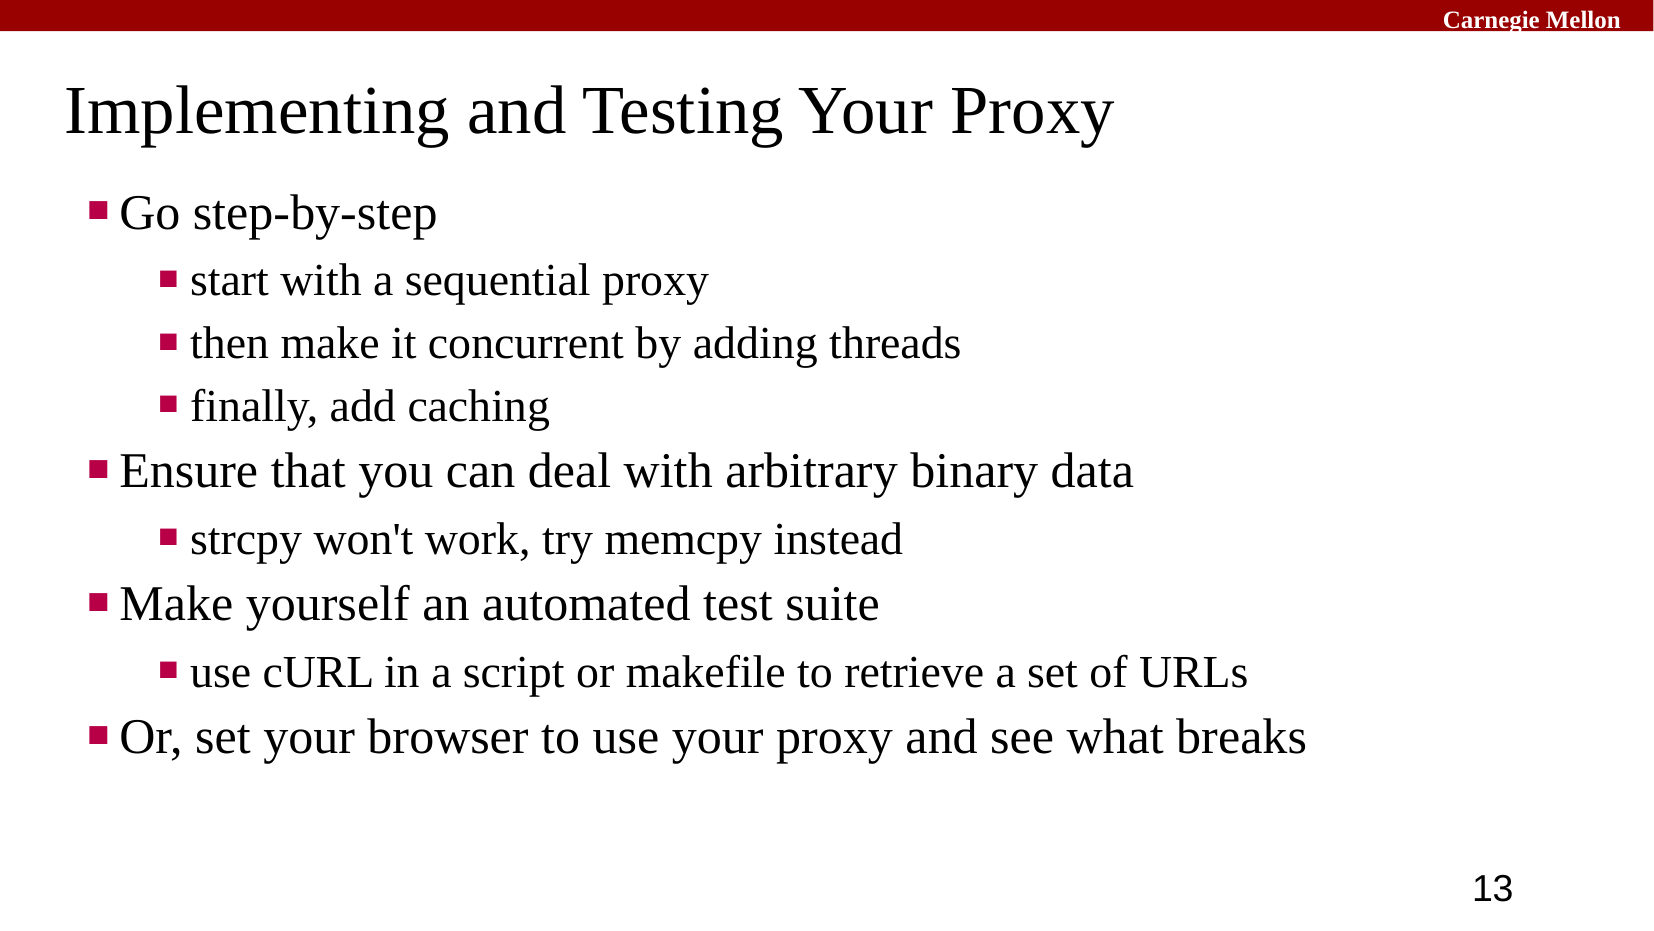

# Implementing and Testing Your Proxy
Go step-by-step
start with a sequential proxy
then make it concurrent by adding threads
finally, add caching
Ensure that you can deal with arbitrary binary data
strcpy won't work, try memcpy instead
Make yourself an automated test suite
use cURL in a script or makefile to retrieve a set of URLs
Or, set your browser to use your proxy and see what breaks